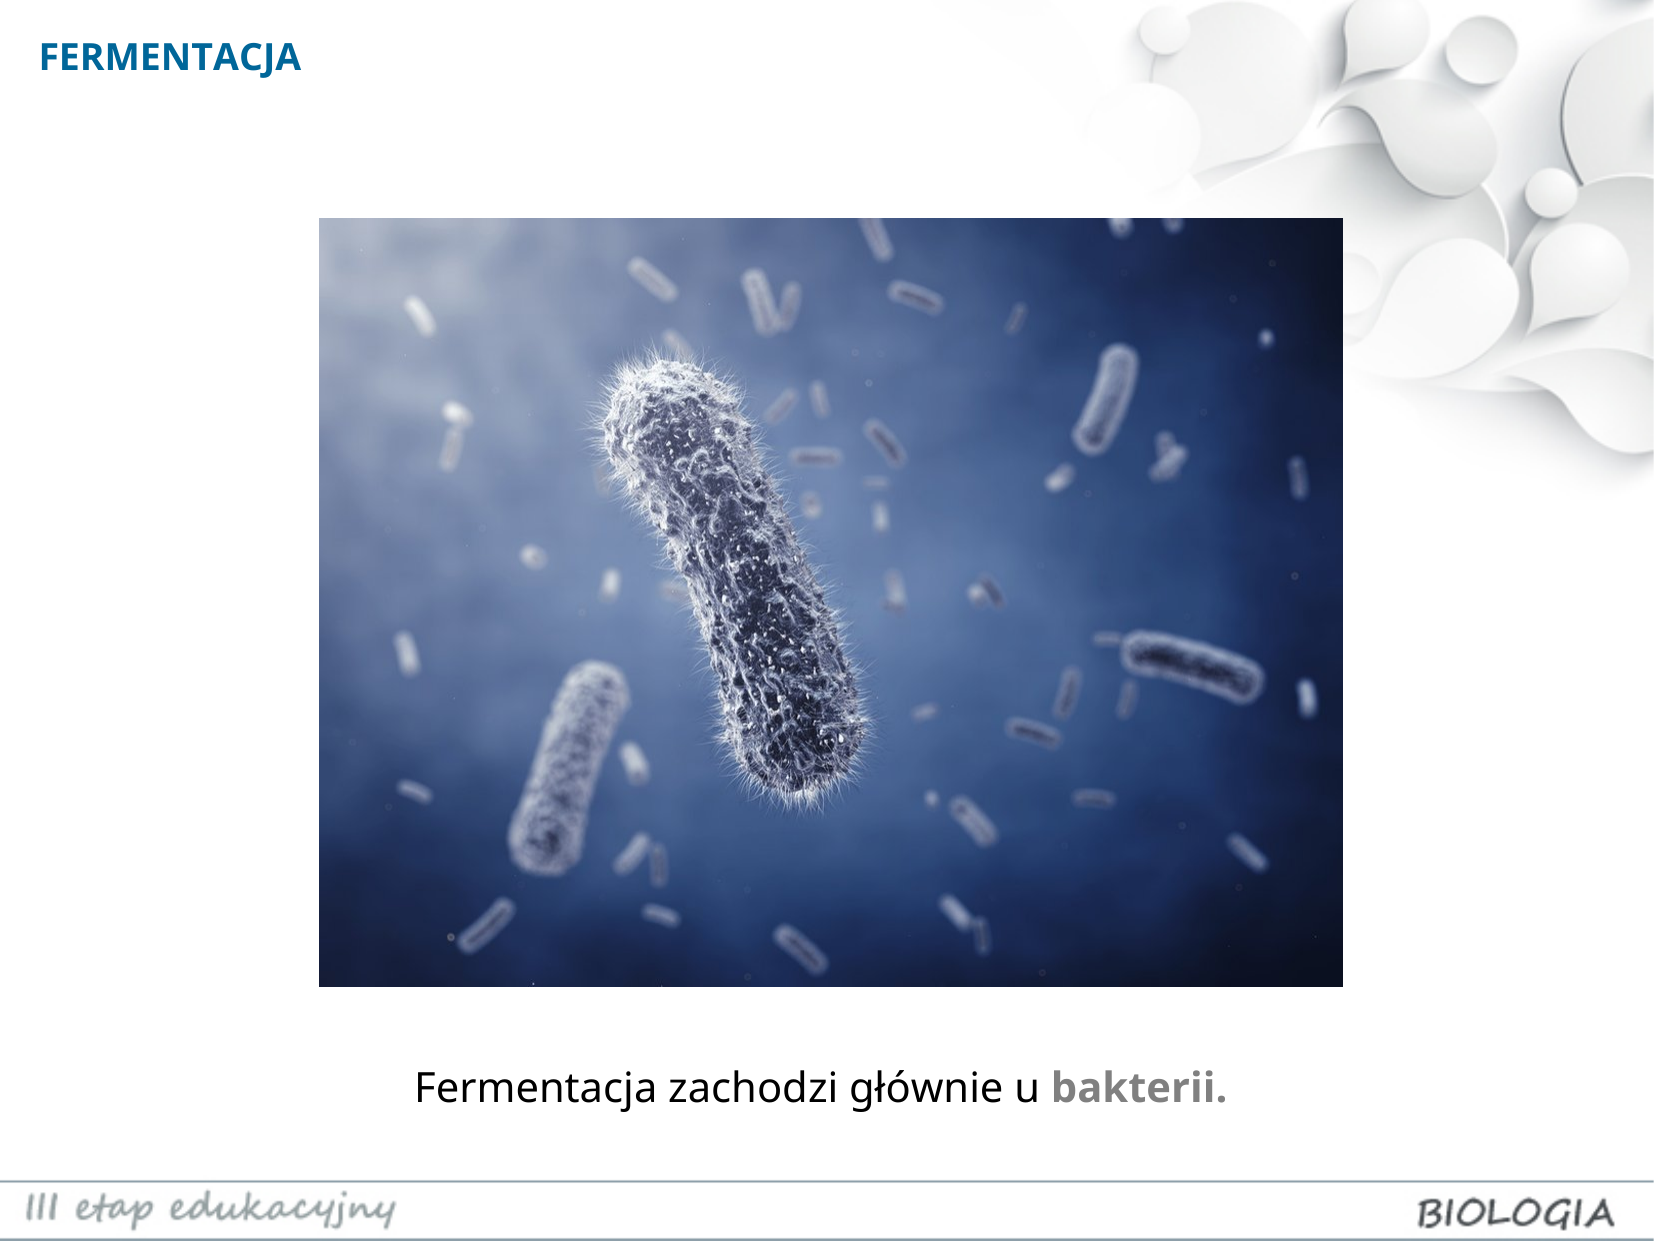

FERMENTACJA
# Fermentacja zachodzi głównie u bakterii.